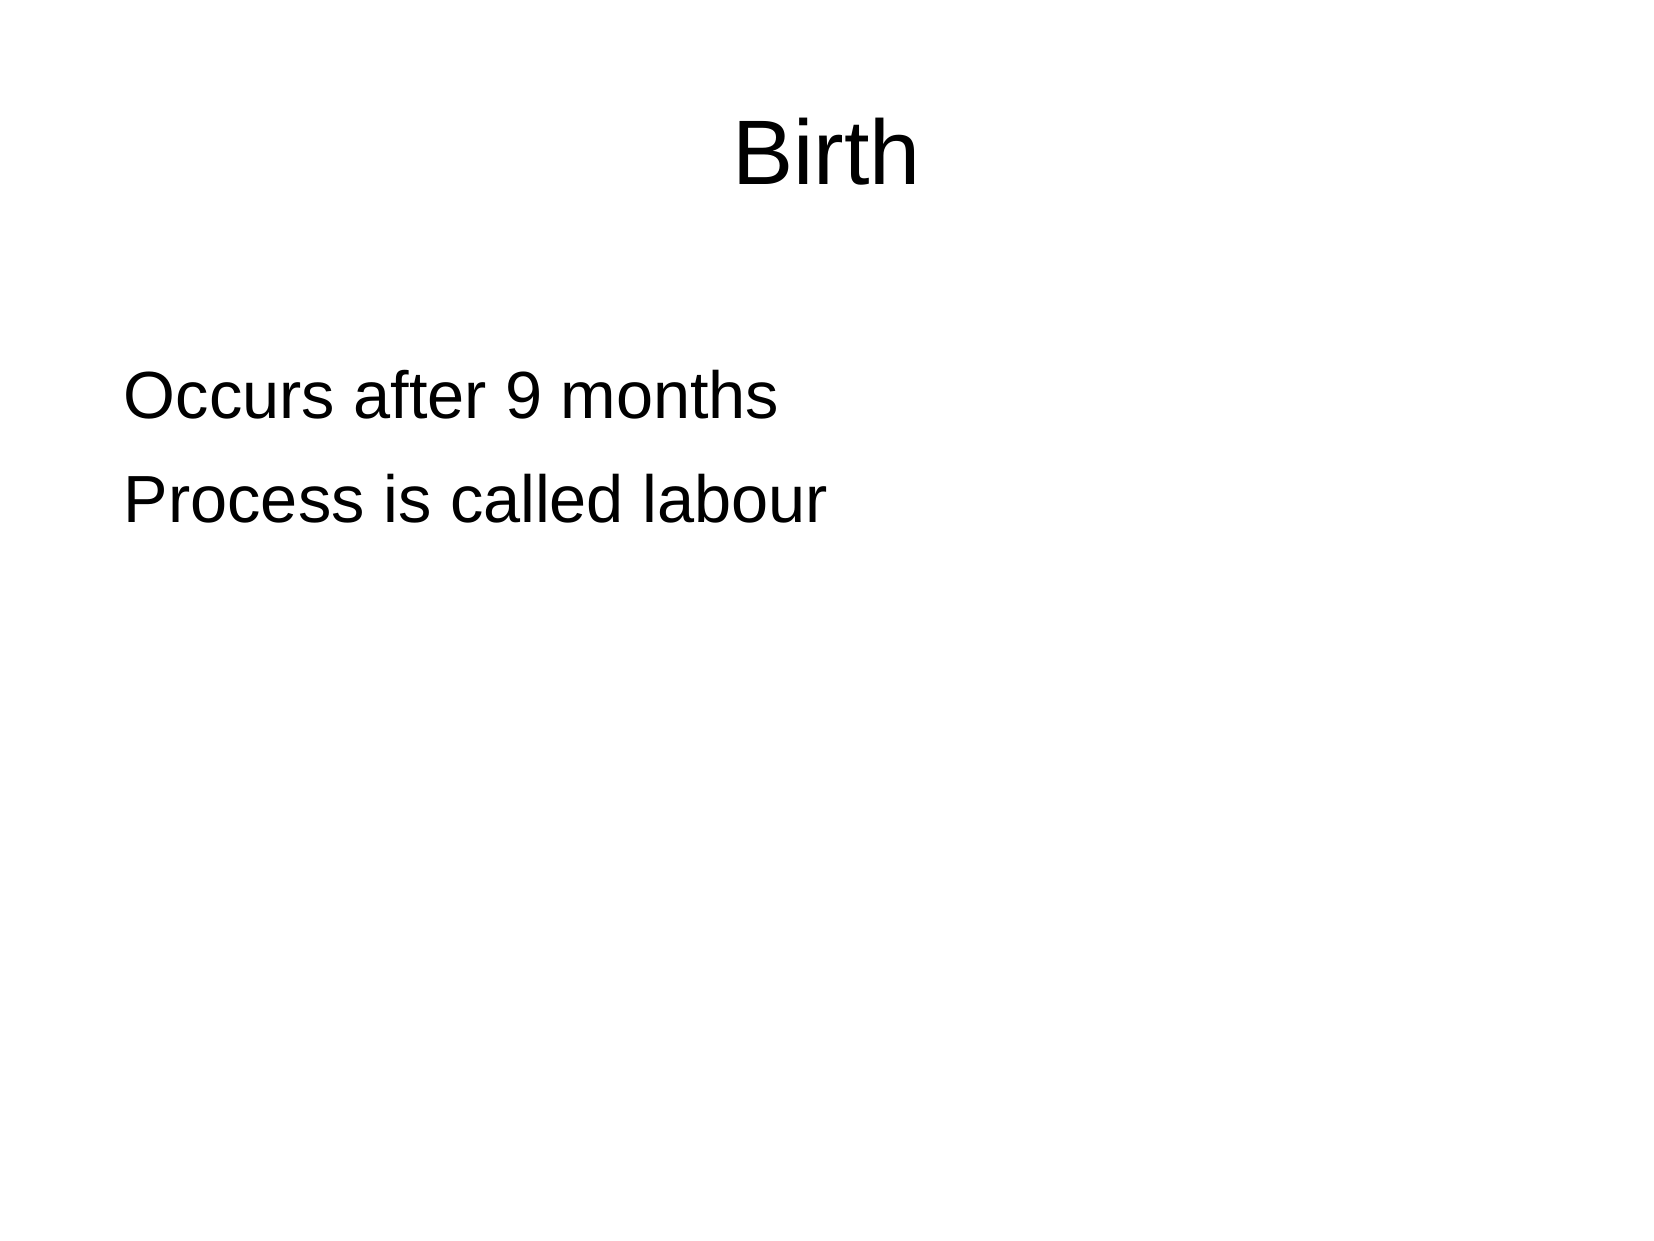

# Birth
Occurs after 9 months
Process is called labour